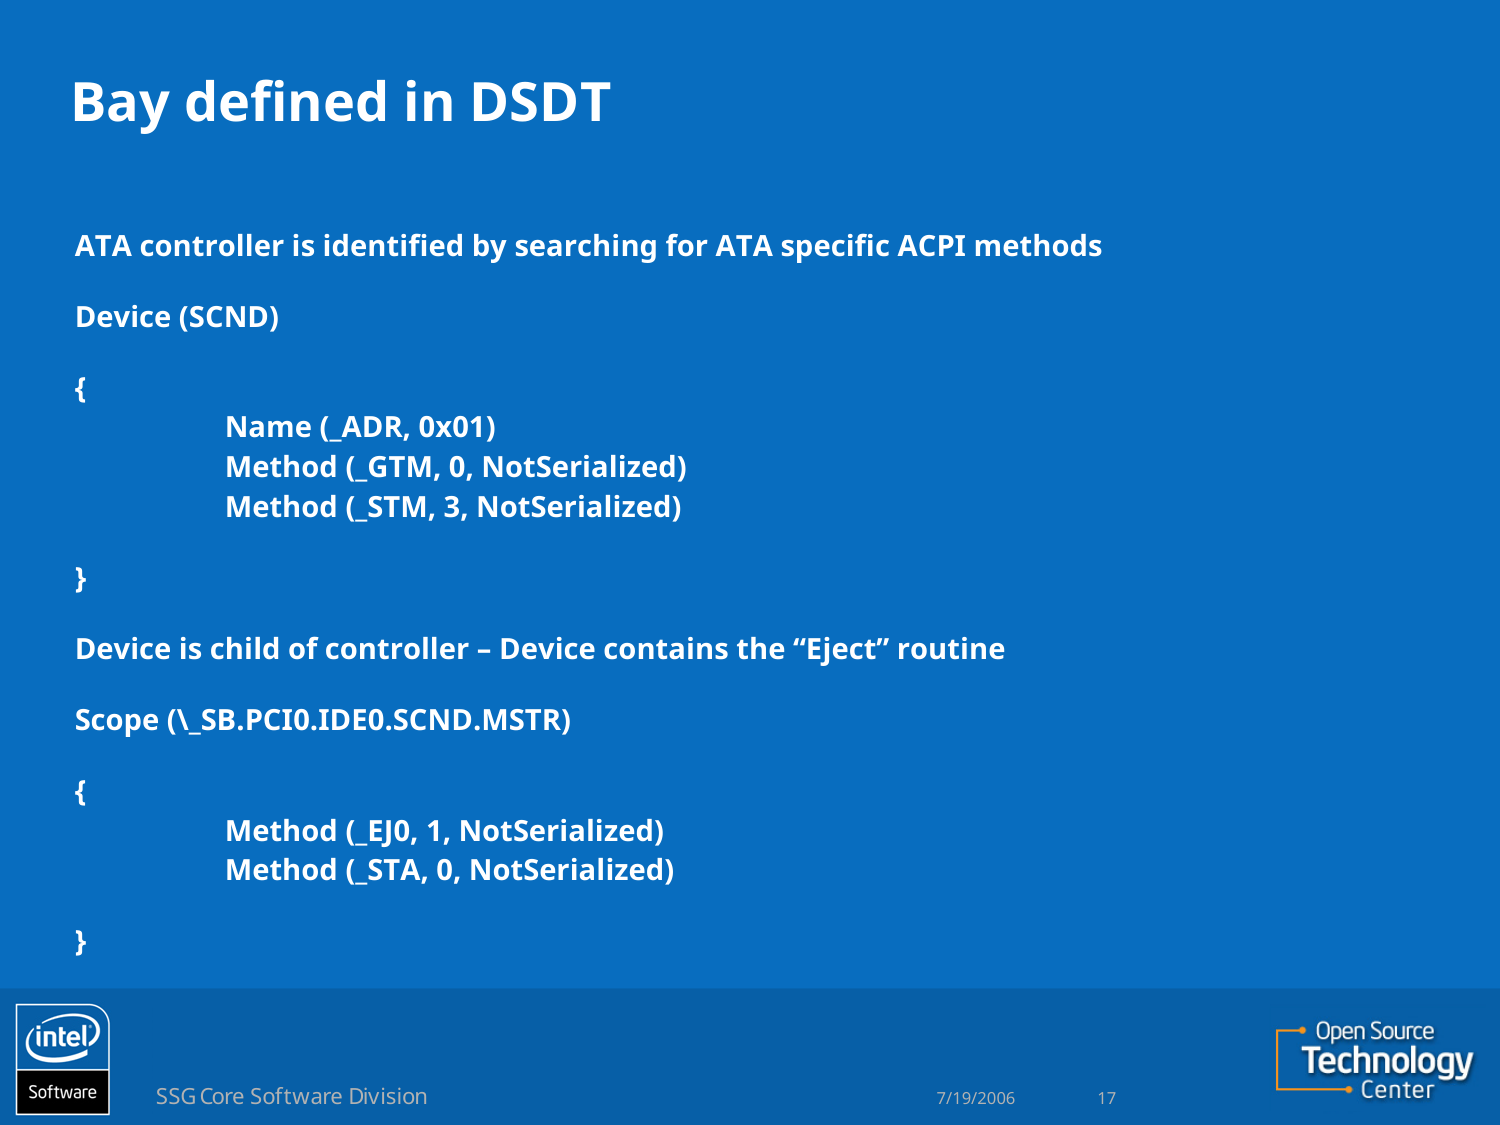

# Bay defined in DSDT
ATA controller is identified by searching for ATA specific ACPI methods
Device (SCND)
{
	Name (_ADR, 0x01)
	Method (_GTM, 0, NotSerialized)
	Method (_STM, 3, NotSerialized)
}
Device is child of controller – Device contains the “Eject” routine
Scope (\_SB.PCI0.IDE0.SCND.MSTR)
{
	Method (_EJ0, 1, NotSerialized)
	Method (_STA, 0, NotSerialized)
}